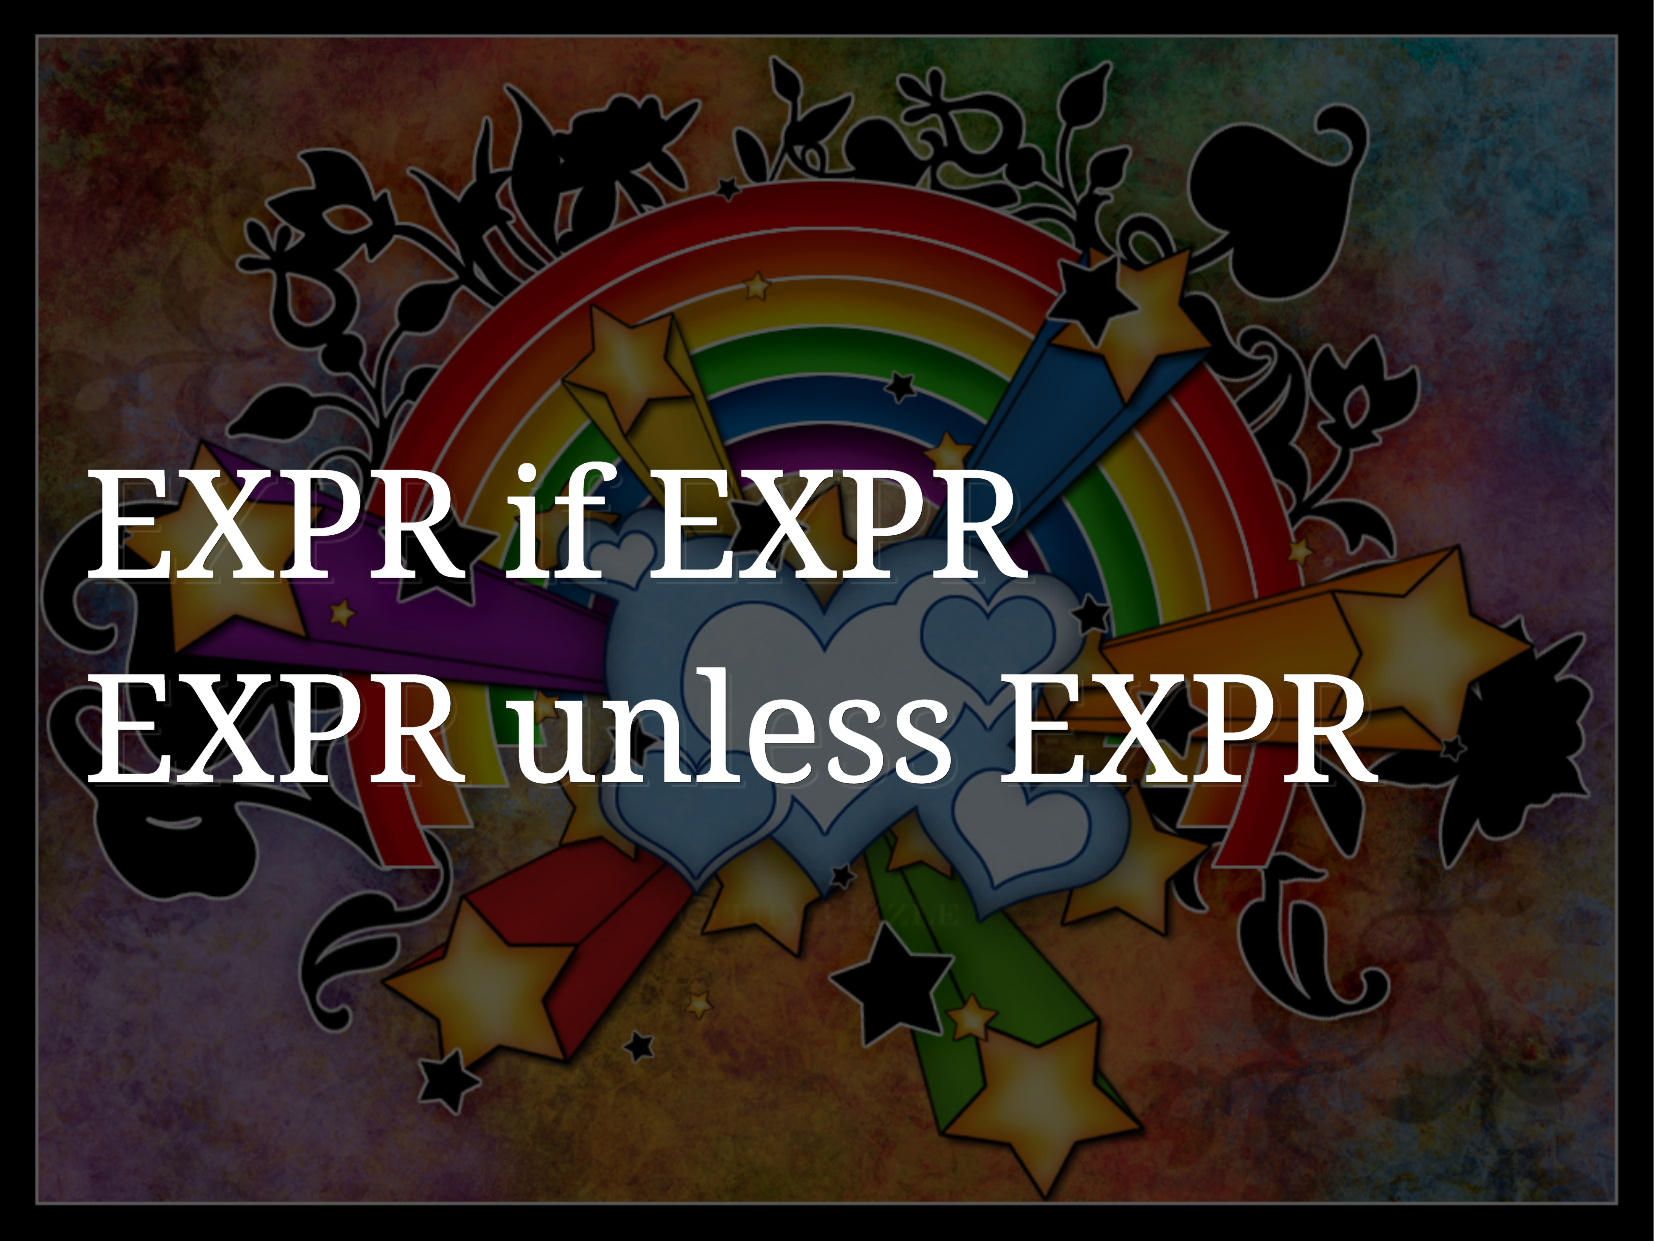

EXPR if EXPR
EXPR unless EXPR
#